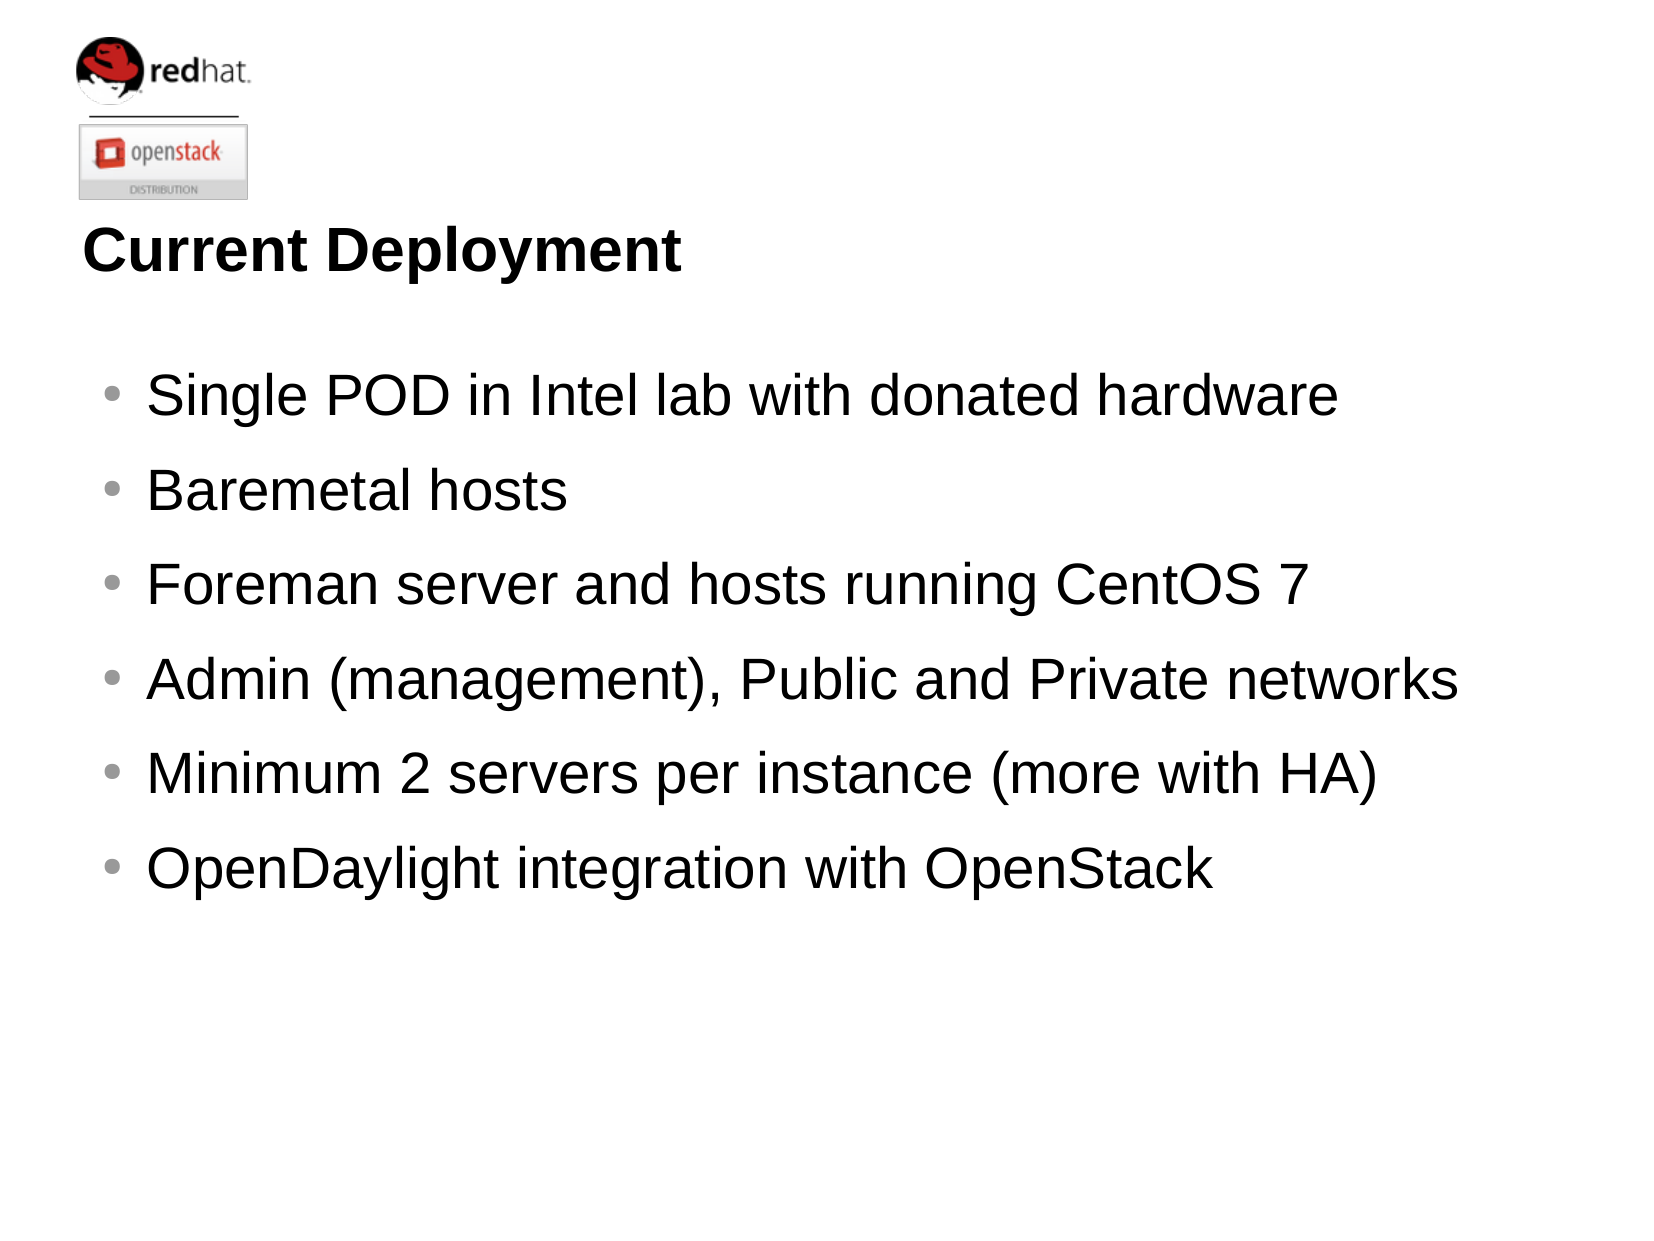

# Current Deployment
Single POD in Intel lab with donated hardware
Baremetal hosts
Foreman server and hosts running CentOS 7
Admin (management), Public and Private networks
Minimum 2 servers per instance (more with HA)
OpenDaylight integration with OpenStack